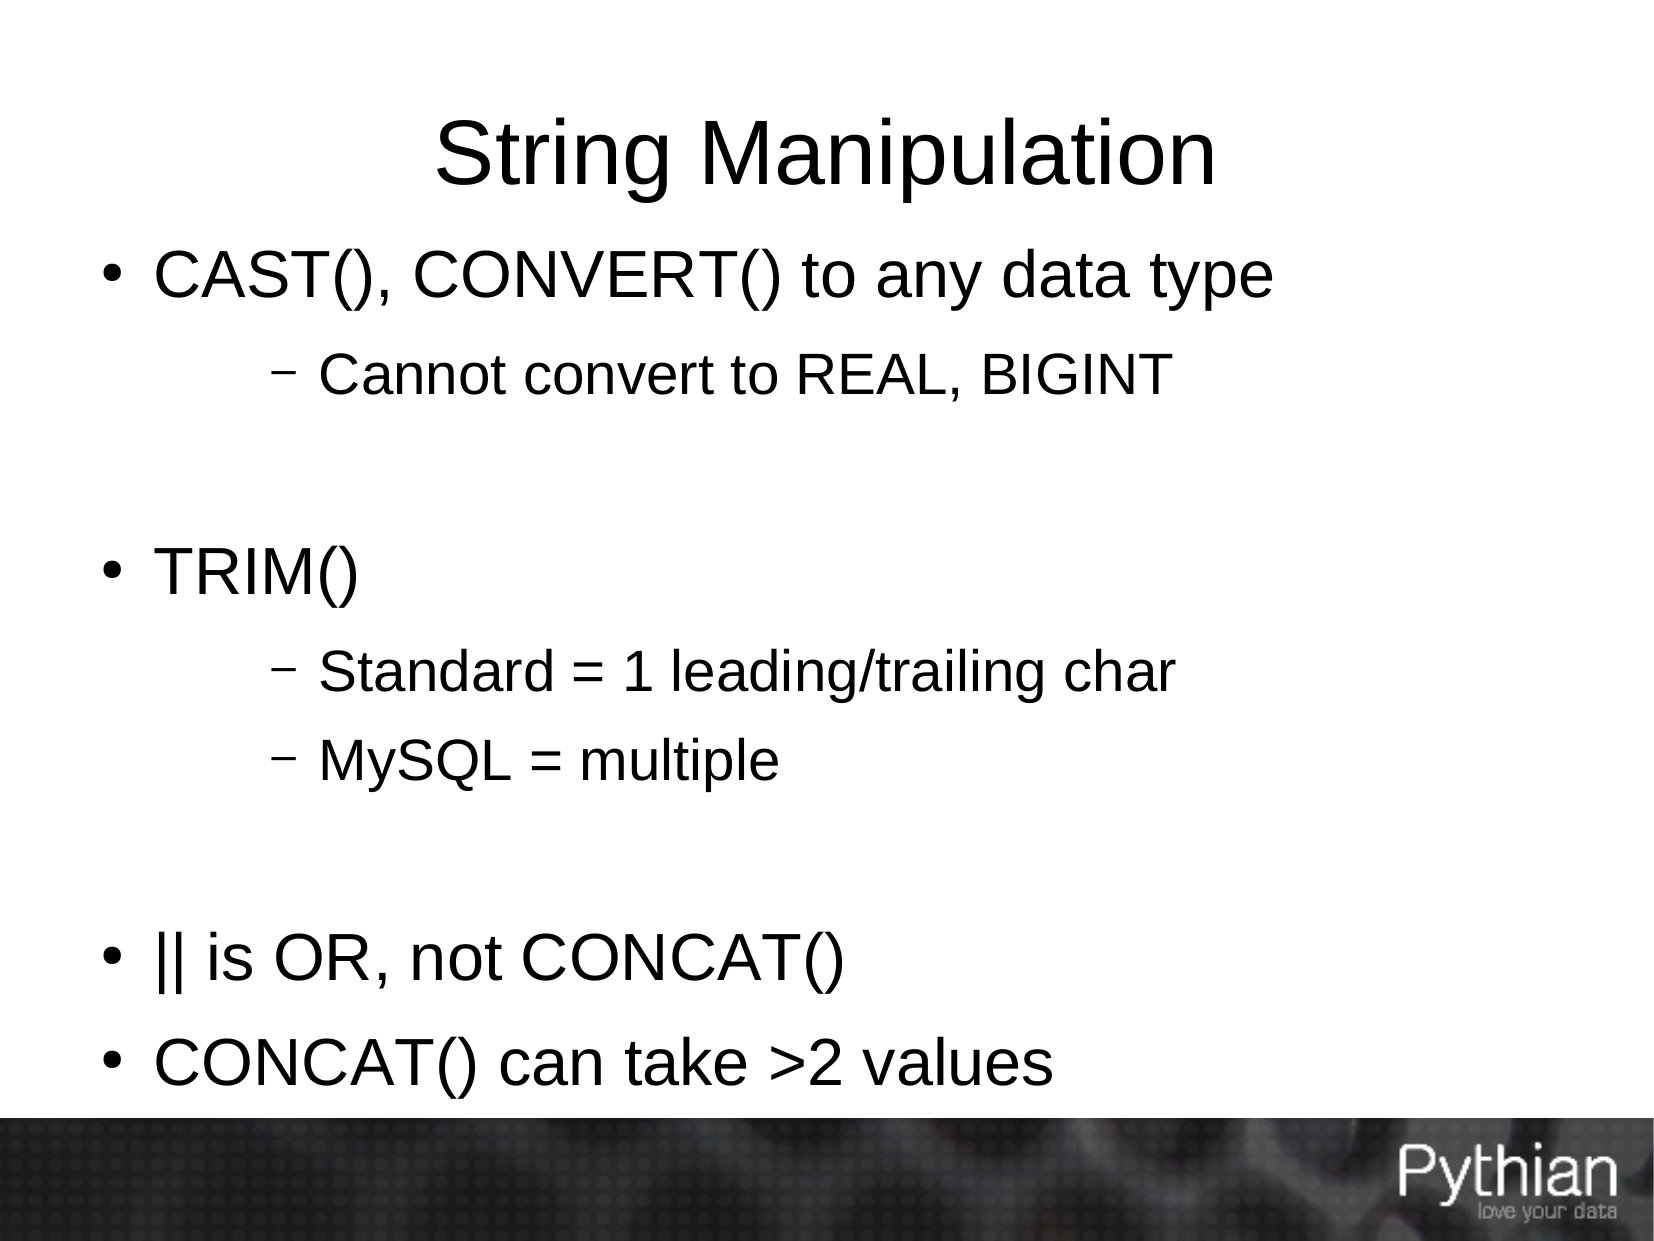

# String Manipulation
CAST(), CONVERT() to any data type
Cannot convert to REAL, BIGINT
TRIM()
Standard = 1 leading/trailing char
MySQL = multiple
|| is OR, not CONCAT()
CONCAT() can take >2 values